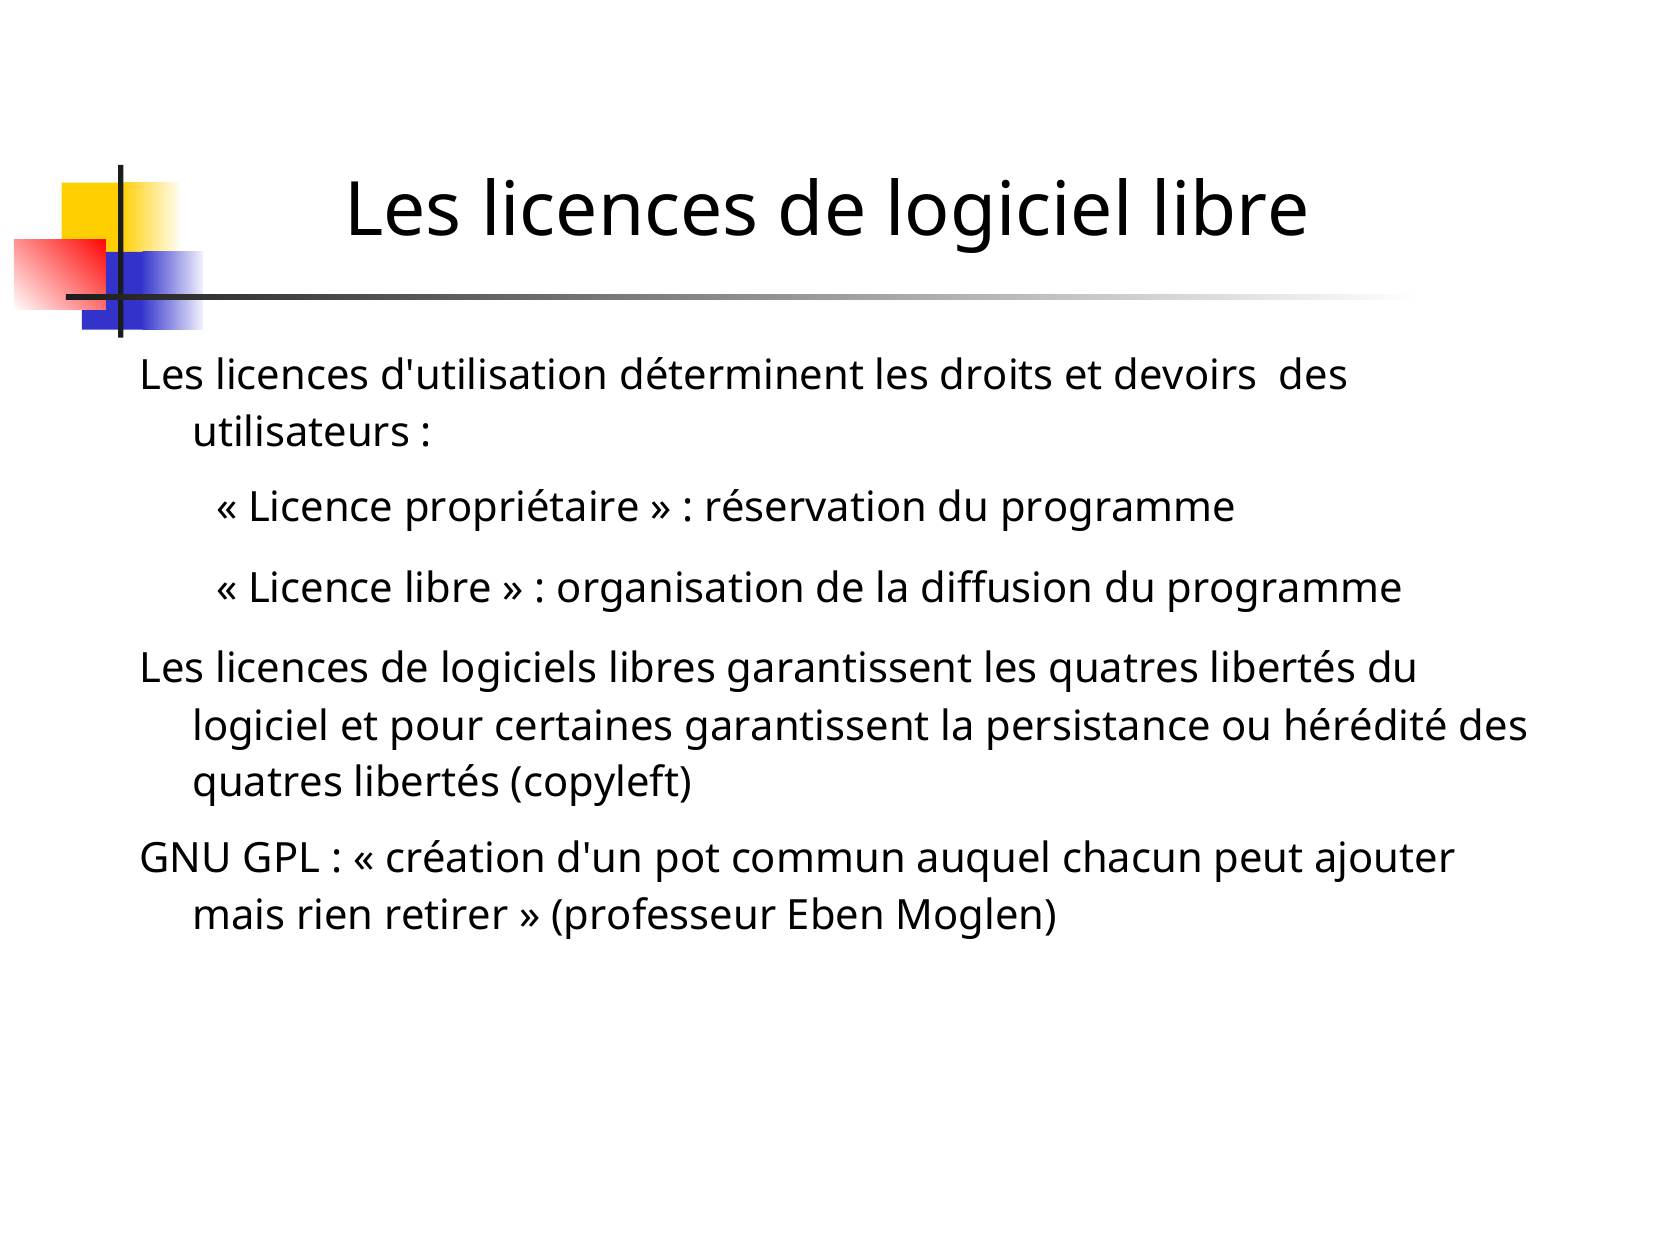

# Les licences de logiciel libre
Les licences d'utilisation déterminent les droits et devoirs des utilisateurs :
« Licence propriétaire » : réservation du programme
« Licence libre » : organisation de la diffusion du programme
Les licences de logiciels libres garantissent les quatres libertés du logiciel et pour certaines garantissent la persistance ou hérédité des quatres libertés (copyleft)
GNU GPL : « création d'un pot commun auquel chacun peut ajouter mais rien retirer » (professeur Eben Moglen)